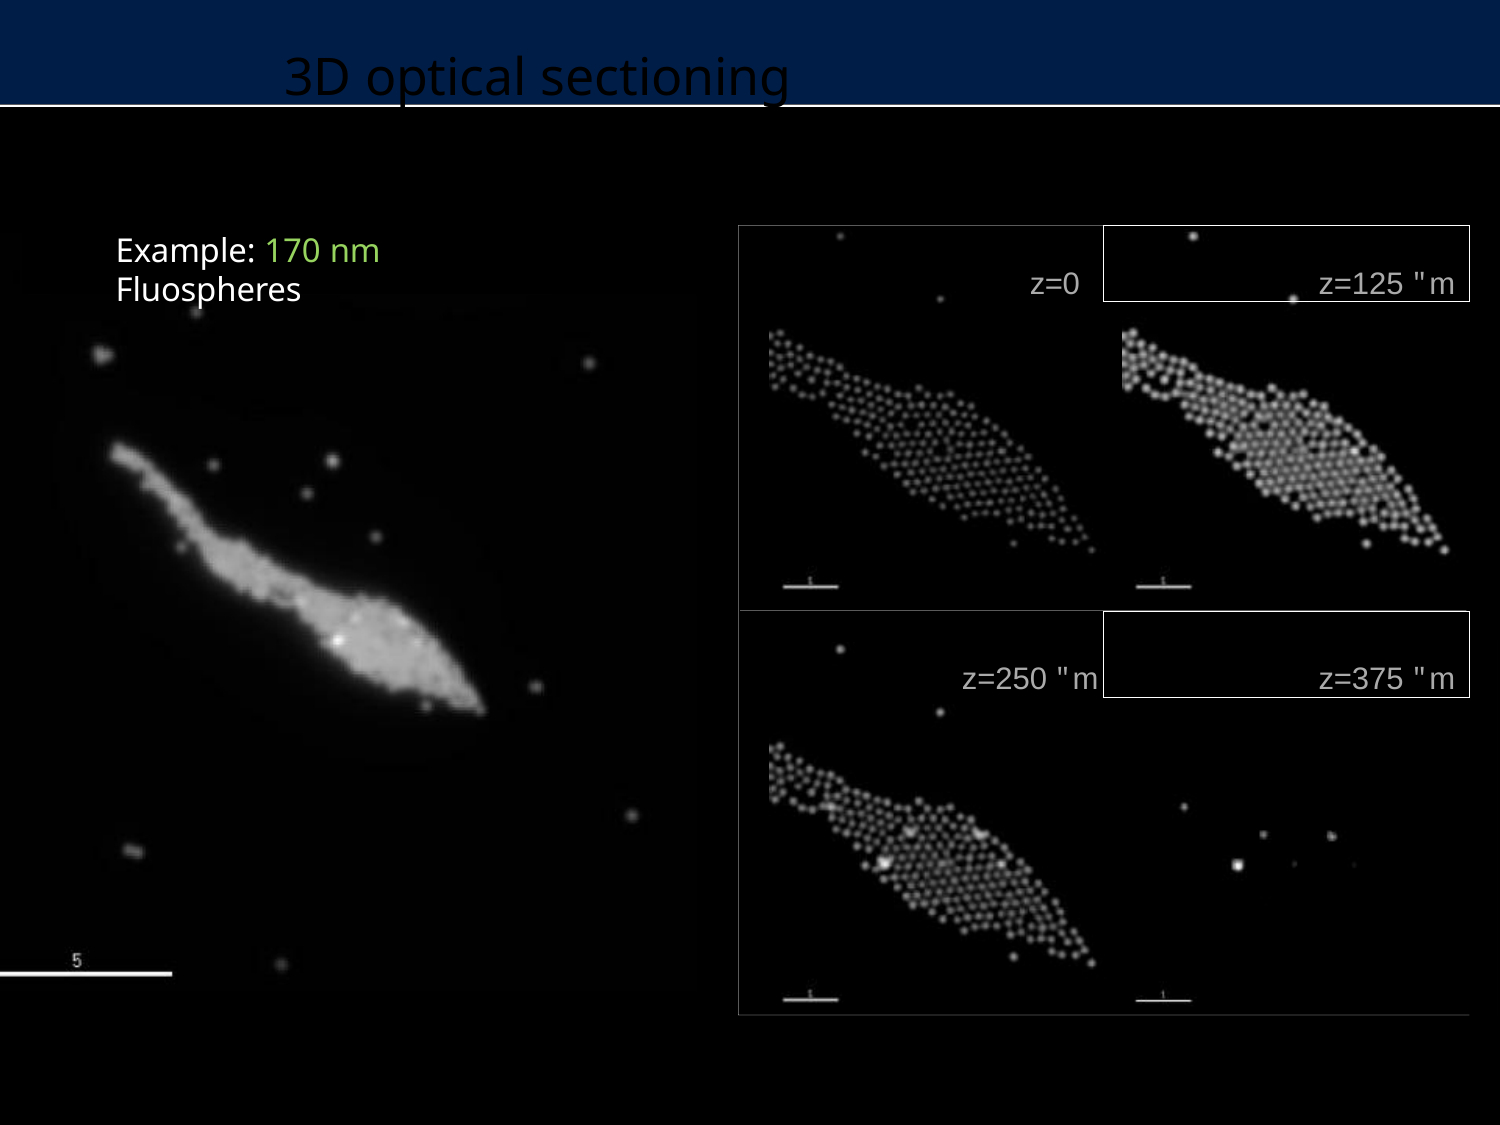

# 3D optical sectioning capacity
z=125 "m
Example: 170 nm Fluospheres
z=0
z=375 "m
z=250 "m